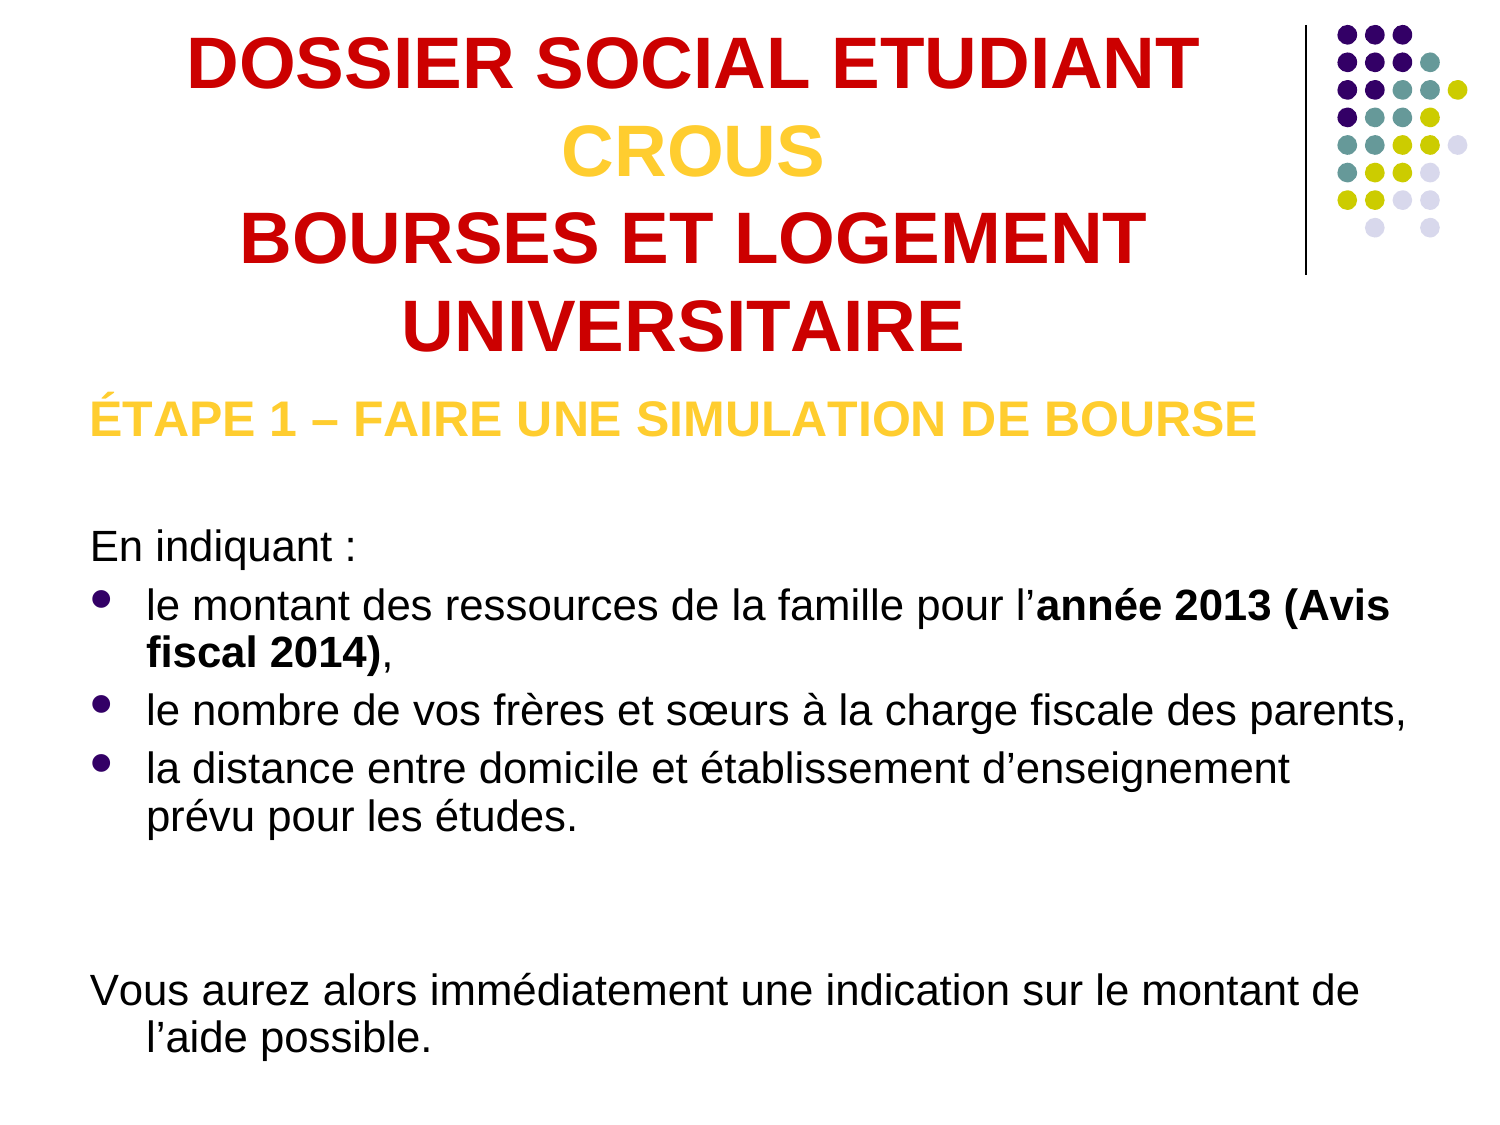

# DOSSIER SOCIAL ETUDIANT CROUS BOURSES ET LOGEMENT UNIVERSITAIRE
ÉTAPE 1 – FAIRE UNE SIMULATION DE BOURSE
En indiquant :
le montant des ressources de la famille pour l’année 2013 (Avis fiscal 2014),
le nombre de vos frères et sœurs à la charge fiscale des parents,
la distance entre domicile et établissement d’enseignement prévu pour les études.
Vous aurez alors immédiatement une indication sur le montant de l’aide possible.